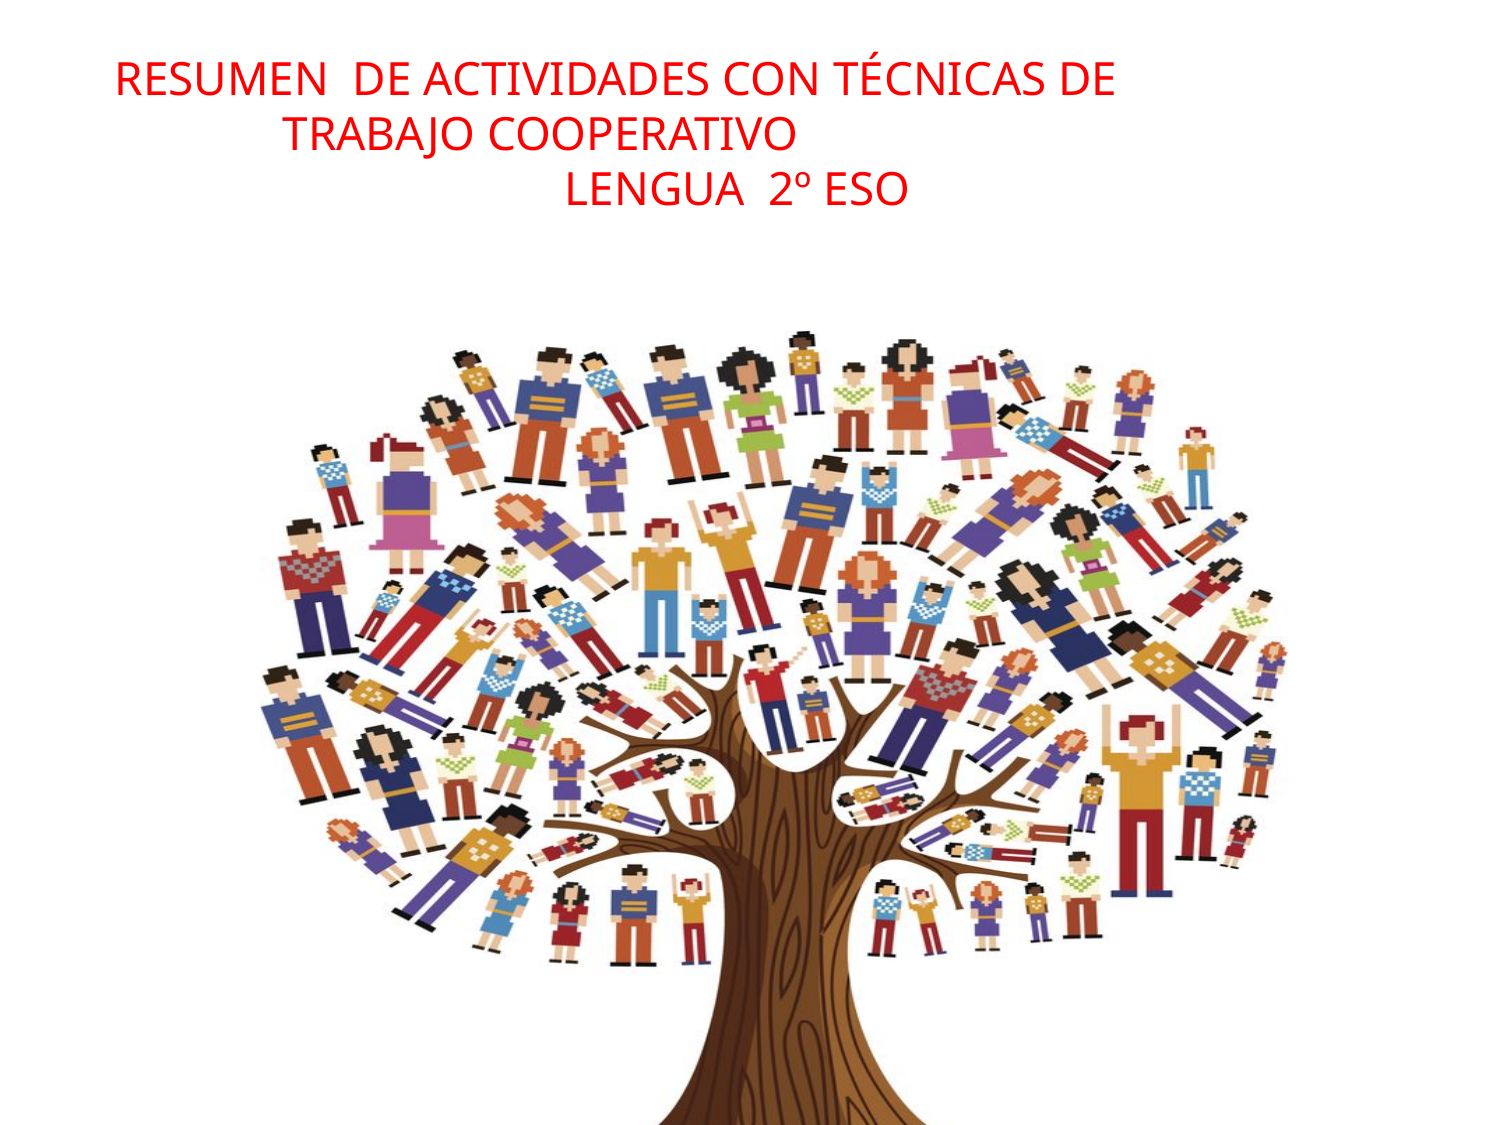

RESUMEN DE ACTIVIDADES CON TÉCNICAS DE TRABAJO COOPERATIVO
LENGUA 2º ESO